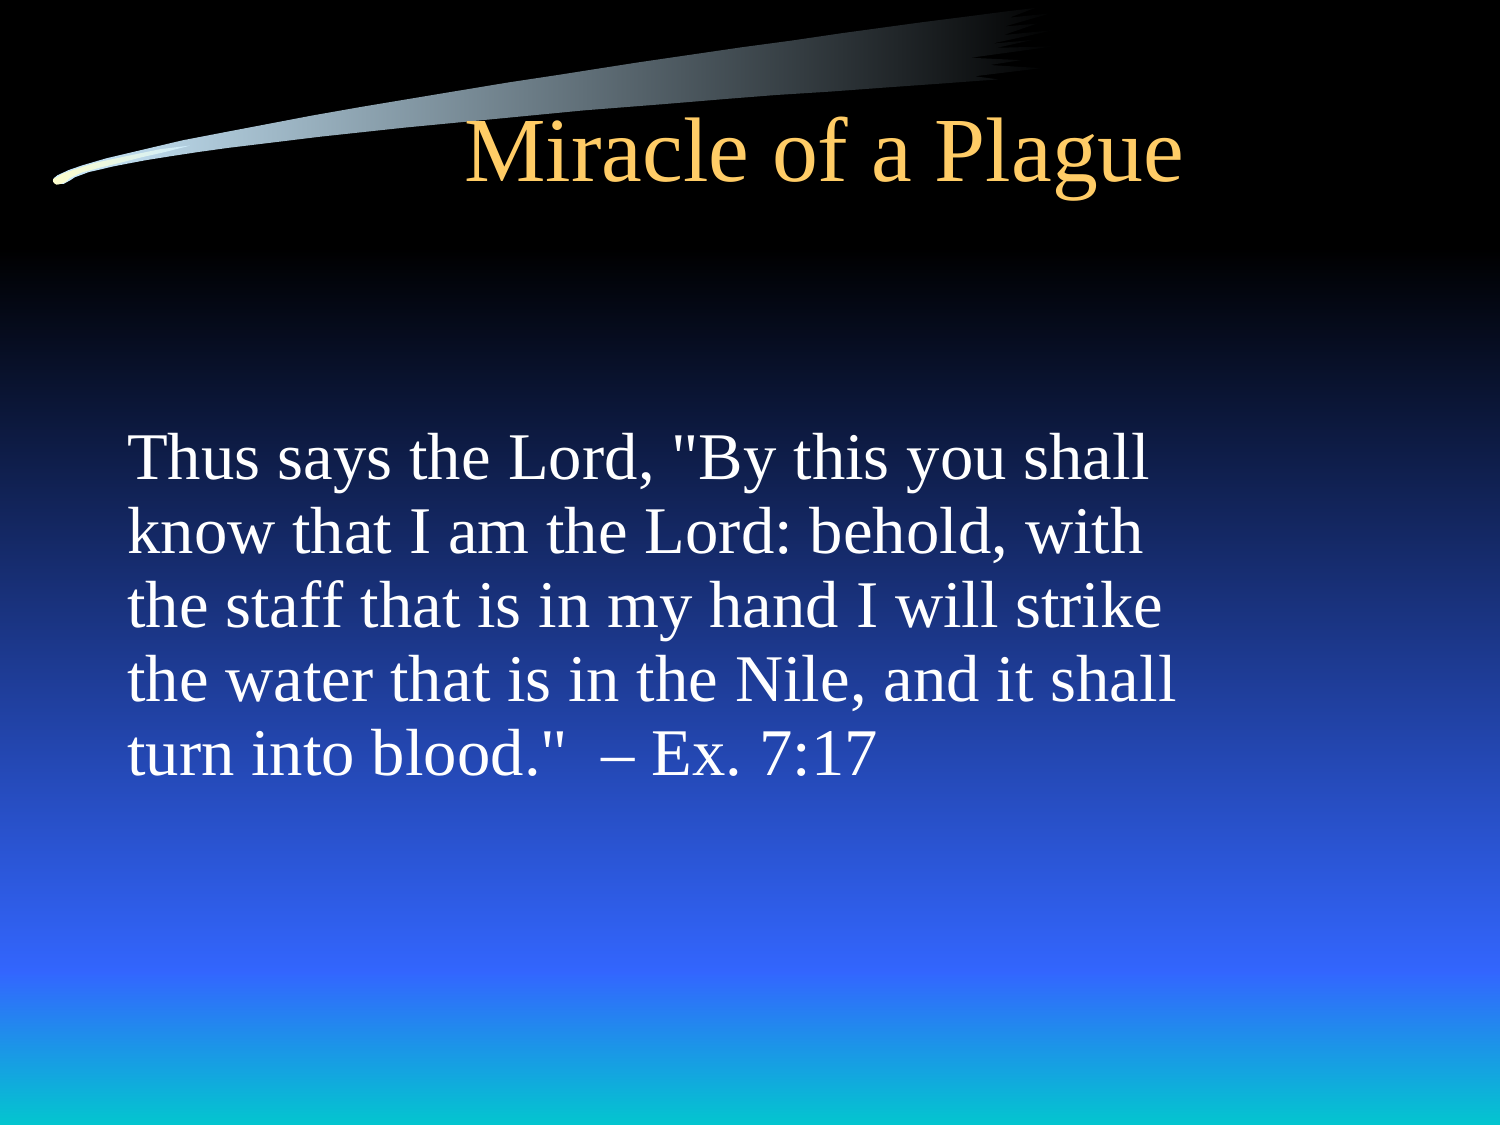

# Miracle of a Plague
Thus says the Lord, "By this you shall know that I am the Lord: behold, with the staff that is in my hand I will strike the water that is in the Nile, and it shall turn into blood." – Ex. 7:17